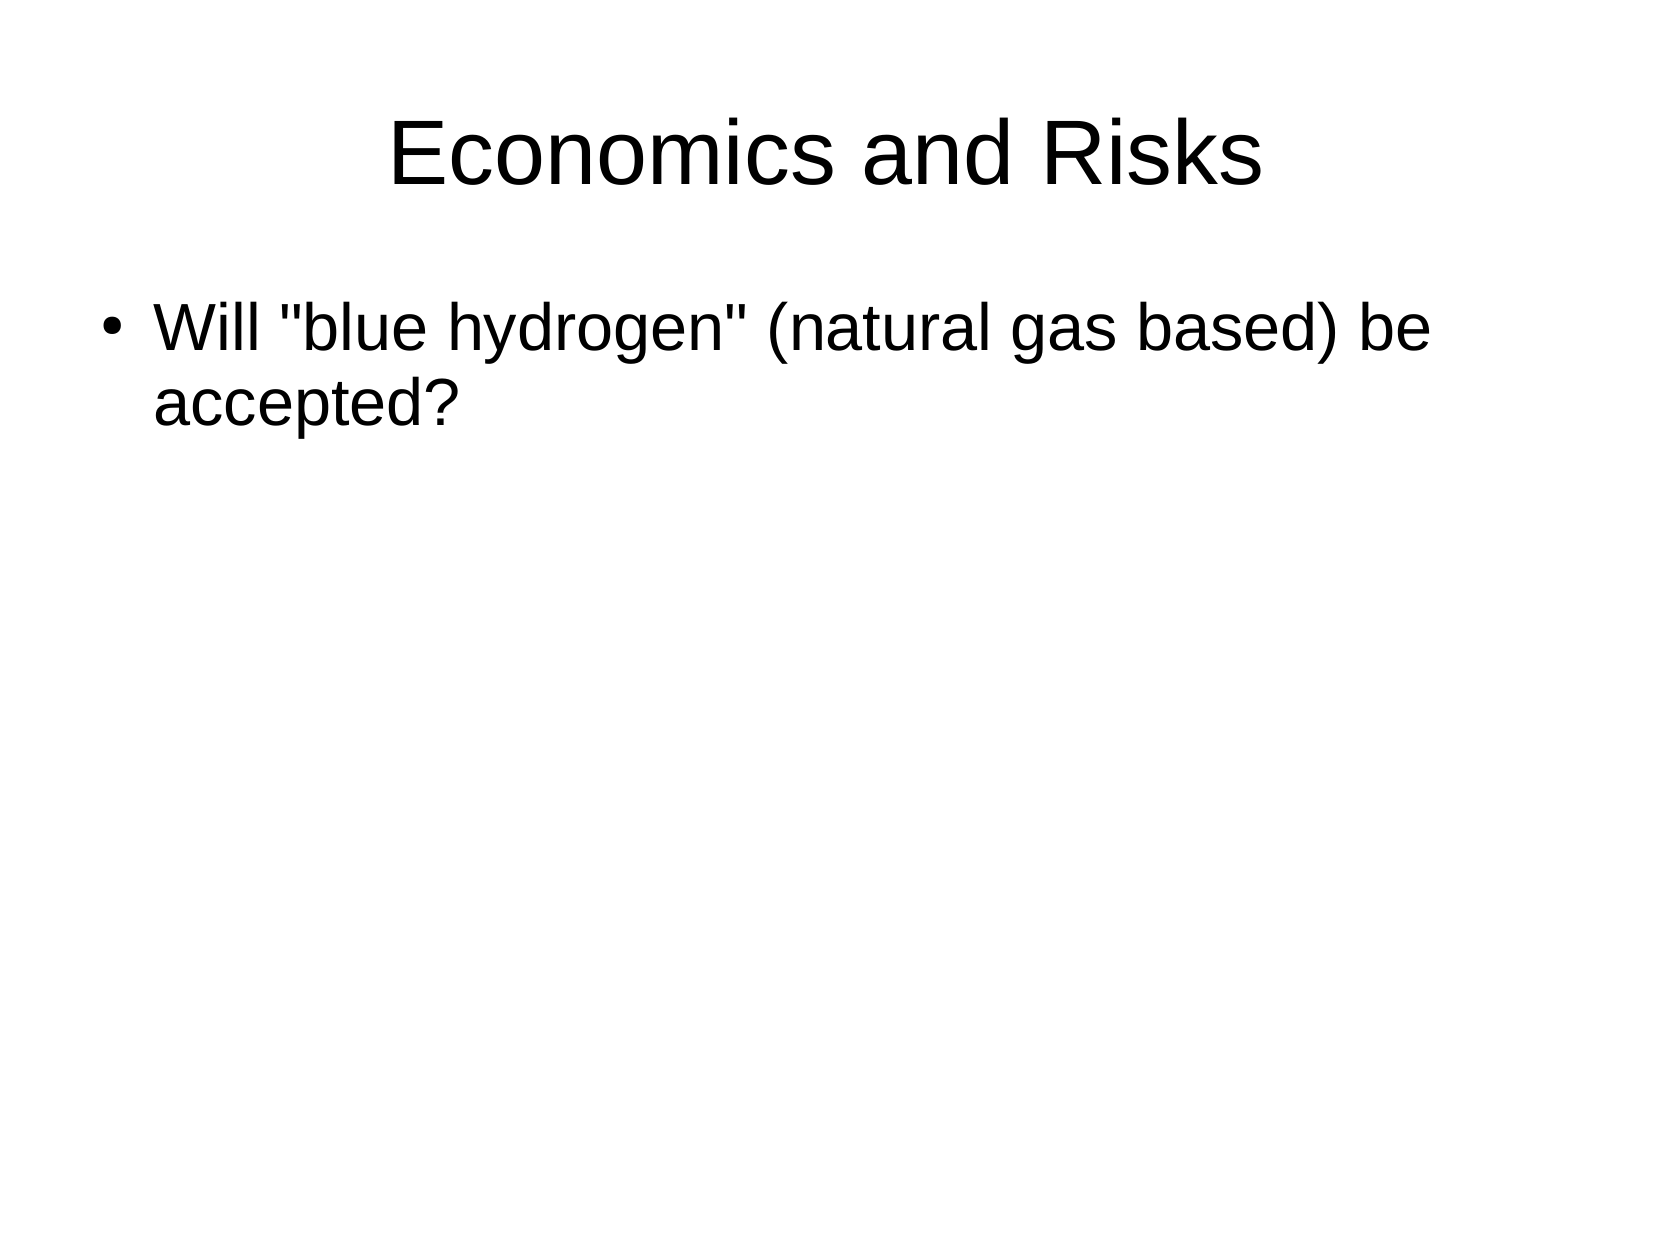

# Economics and Risks
Will "blue hydrogen" (natural gas based) be accepted?